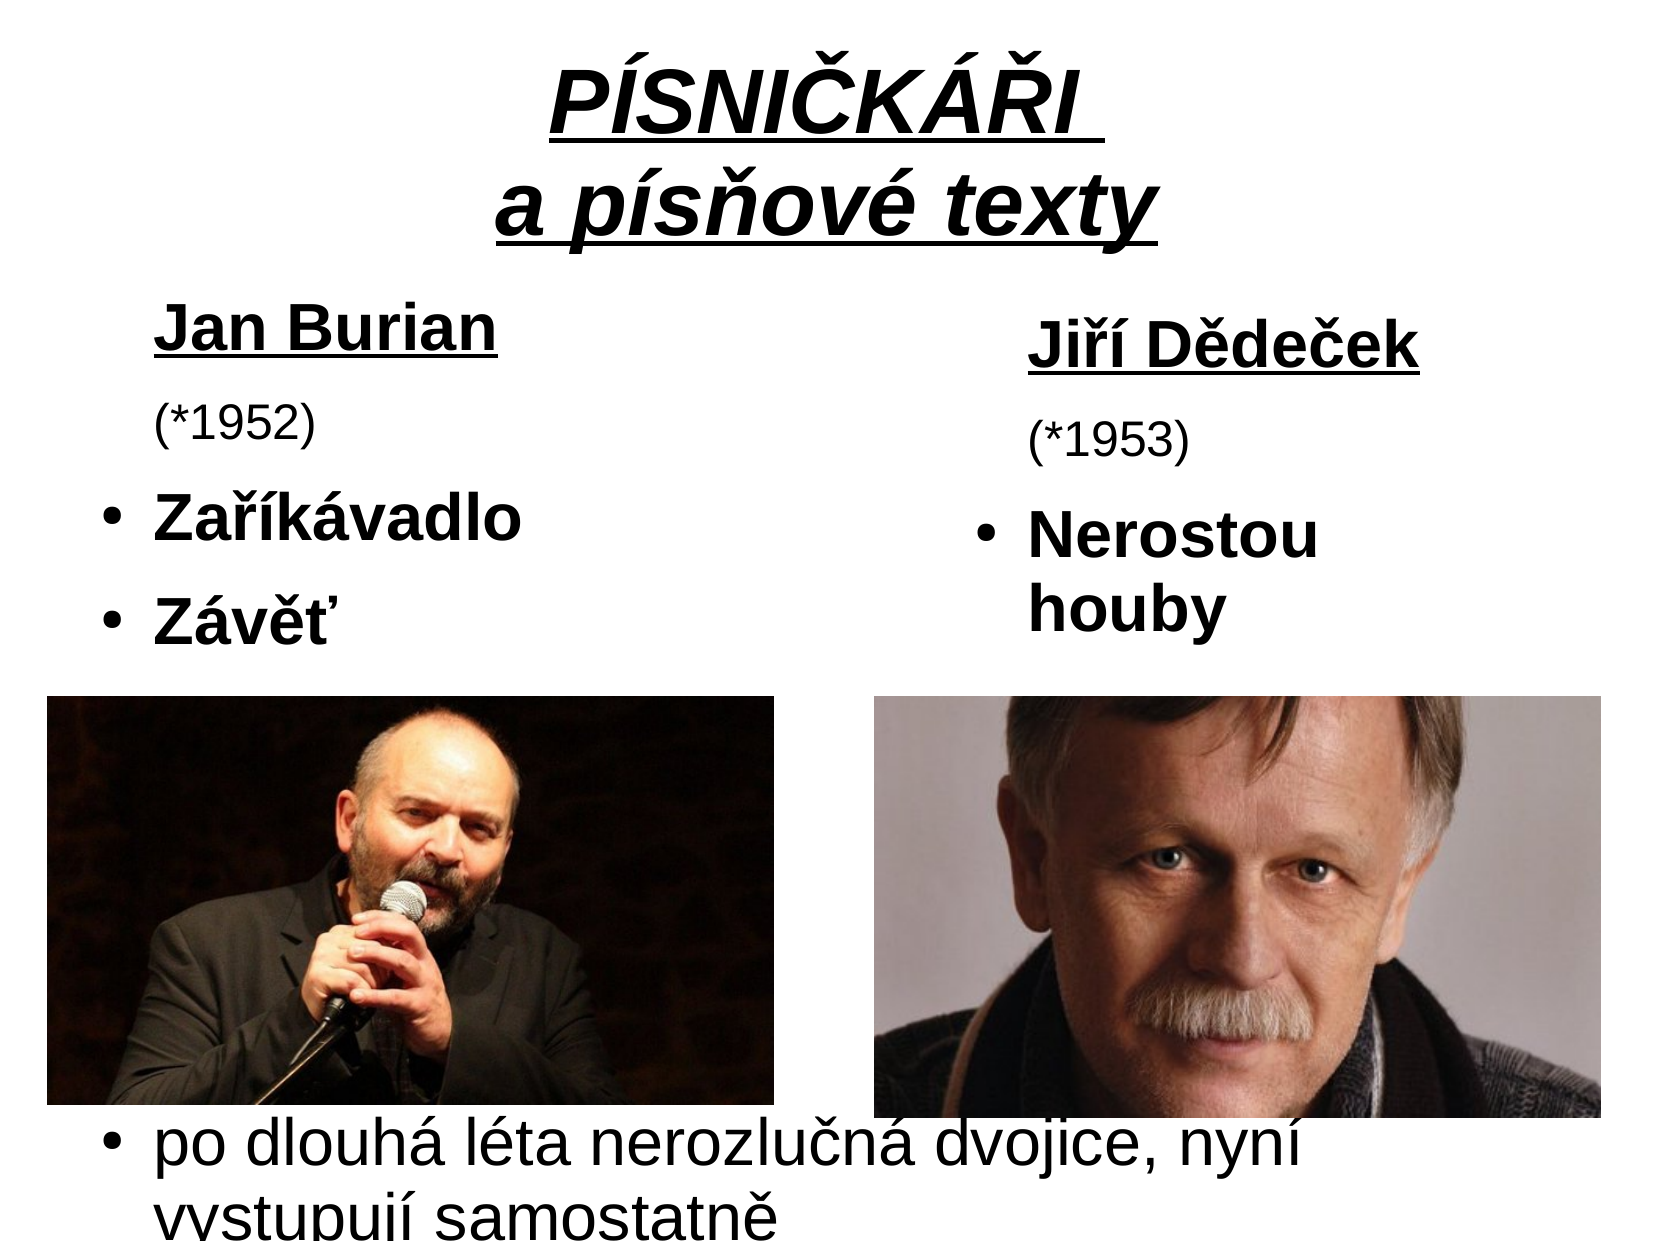

# PÍSNIČKÁŘI a písňové texty
Jan Burian
(*1952)
Zaříkávadlo
Závěť
po dlouhá léta nerozlučná dvojice, nyní vystupují samostatně
Jiří Dědeček
(*1953)
Nerostou houby